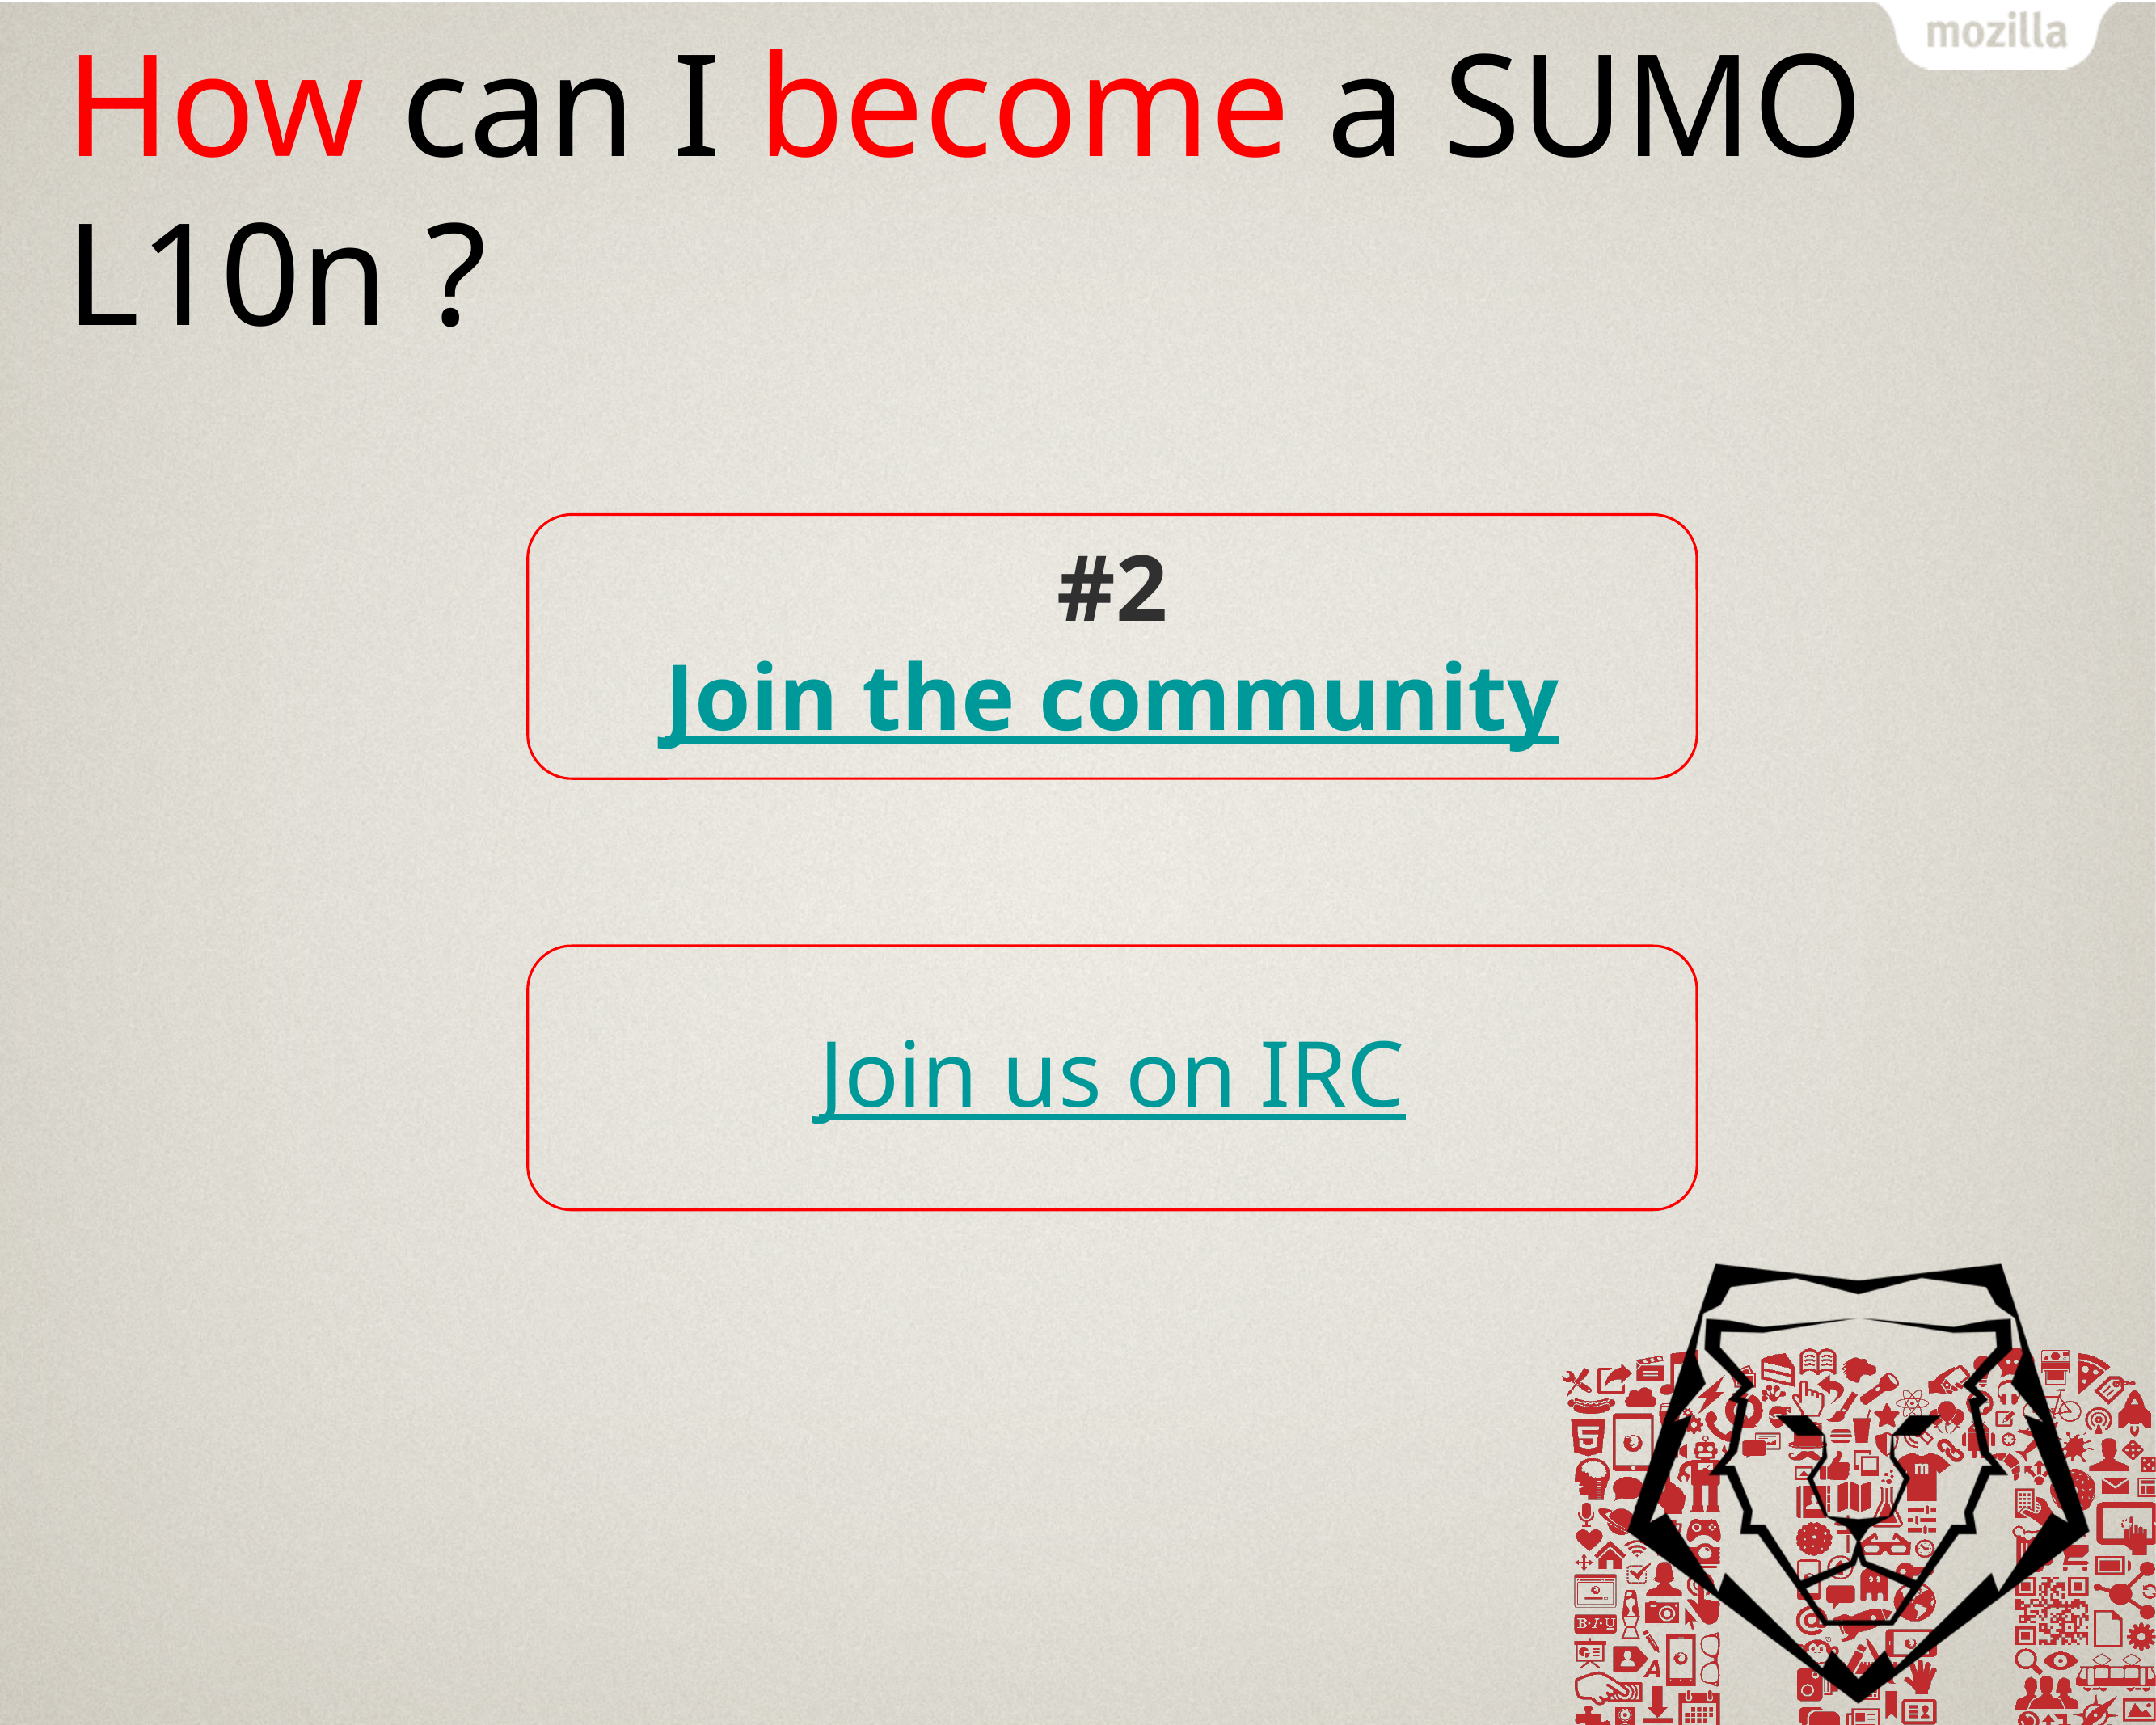

# How can I become a SUMO L10n ?
#2
Join the community
Join us on IRC